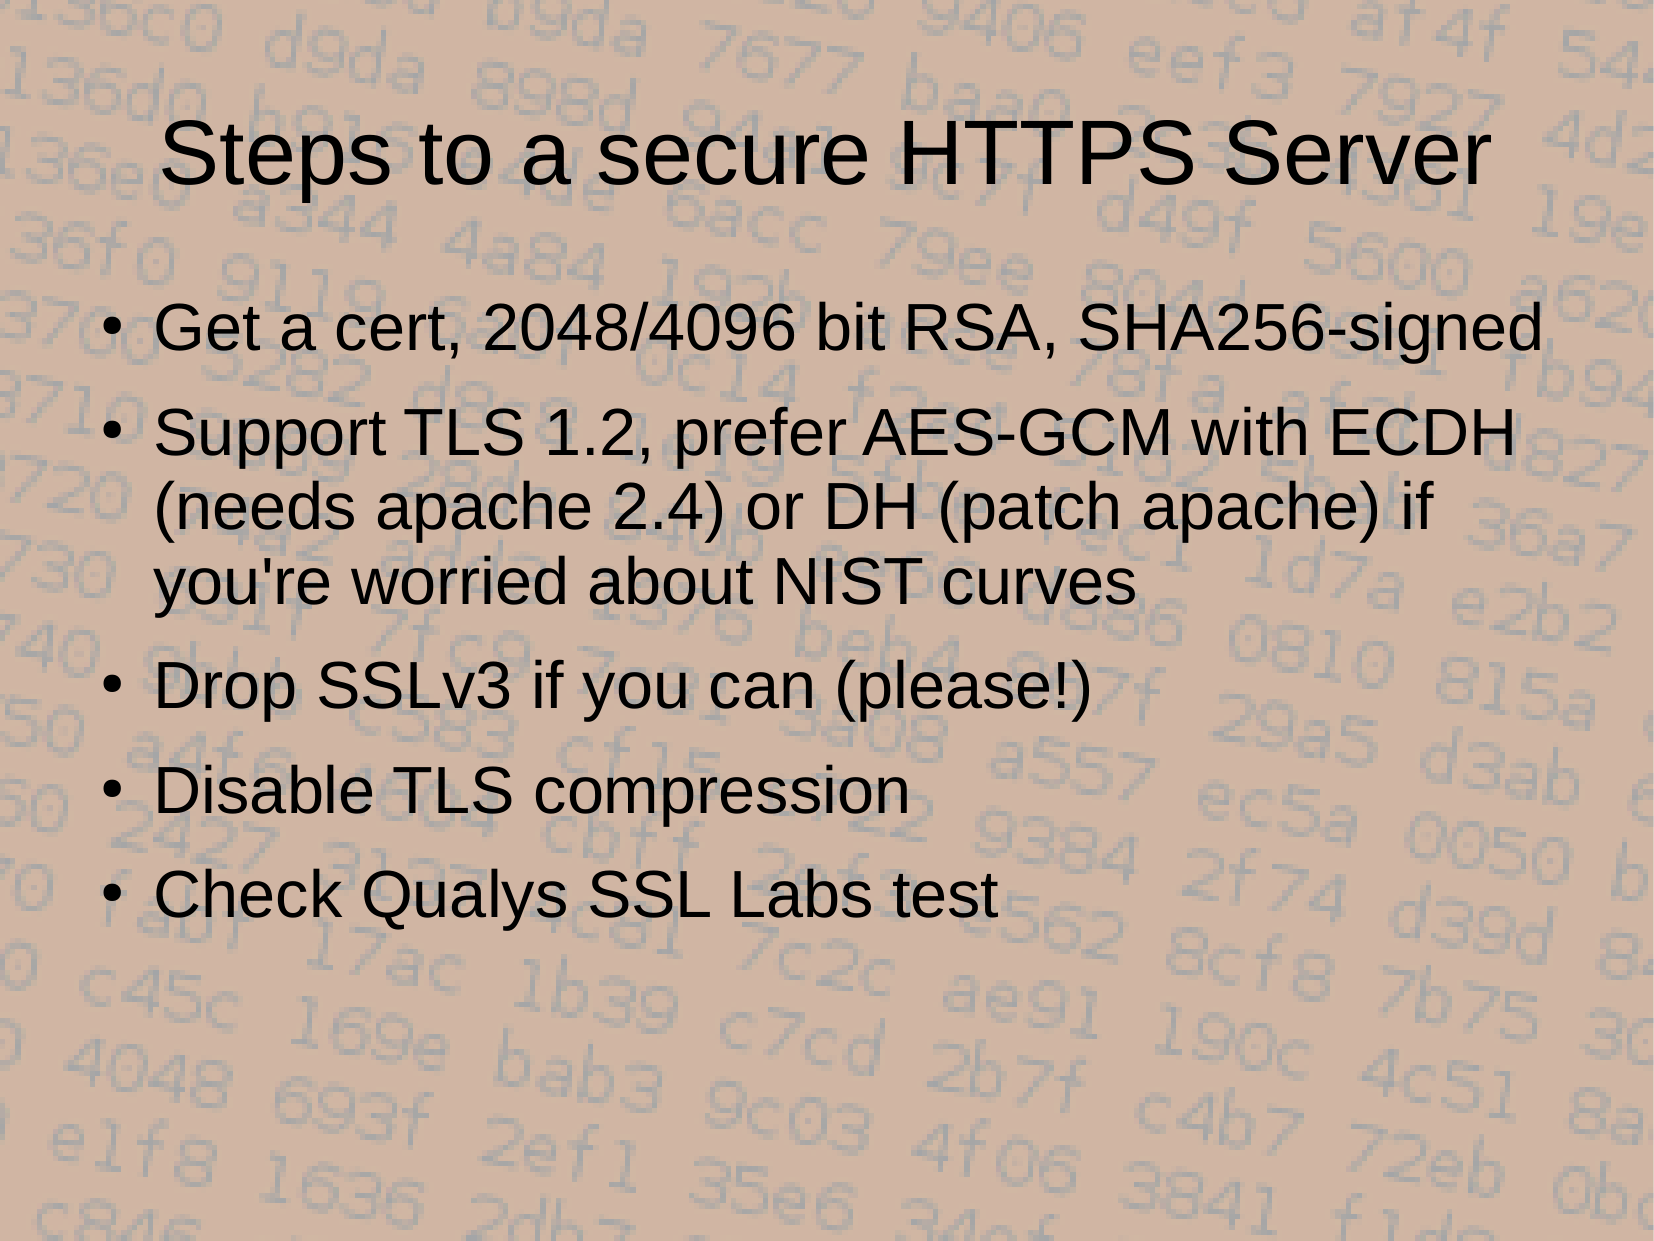

# Steps to a secure HTTPS Server
Get a cert, 2048/4096 bit RSA, SHA256-signed
Support TLS 1.2, prefer AES-GCM with ECDH (needs apache 2.4) or DH (patch apache) if you're worried about NIST curves
Drop SSLv3 if you can (please!)
Disable TLS compression
Check Qualys SSL Labs test